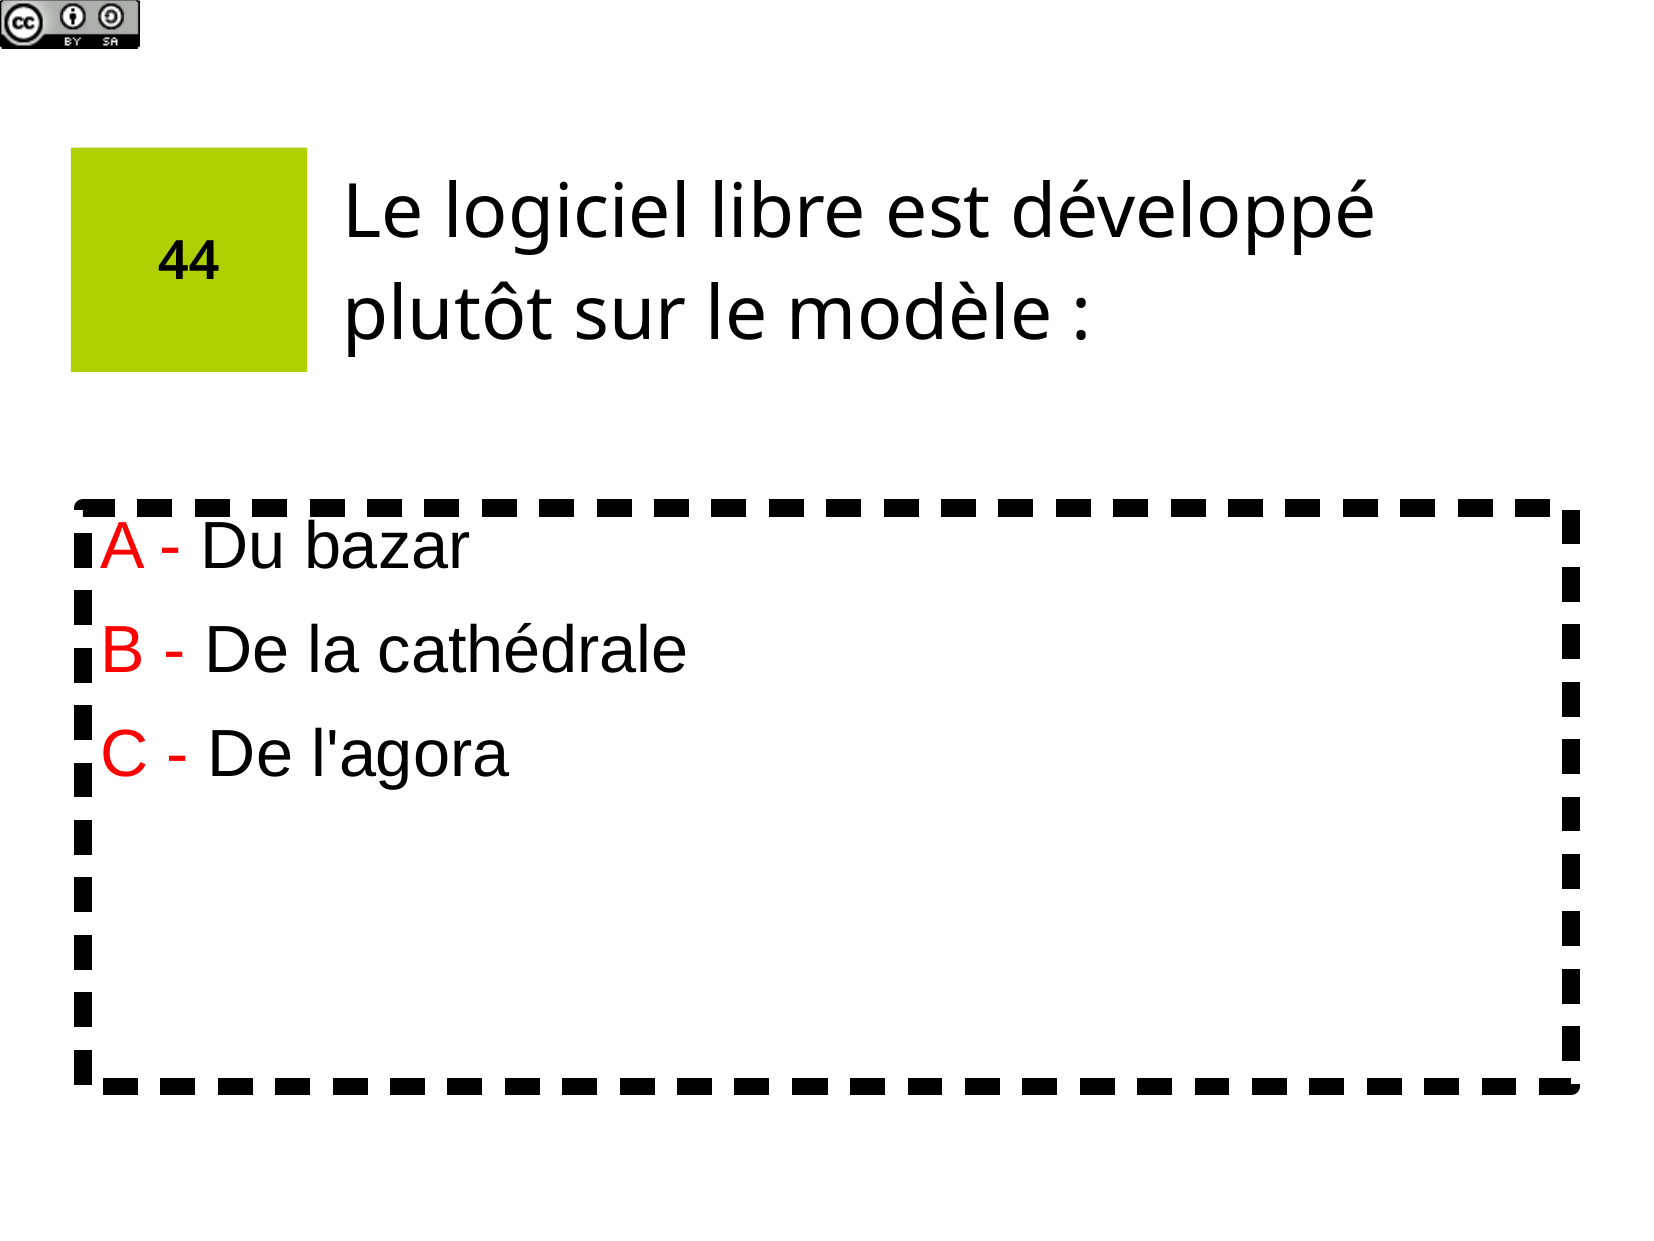

# Le logiciel libre est développé plutôt sur le modèle :
44
Du bazar
De la cathédrale
De l'agora